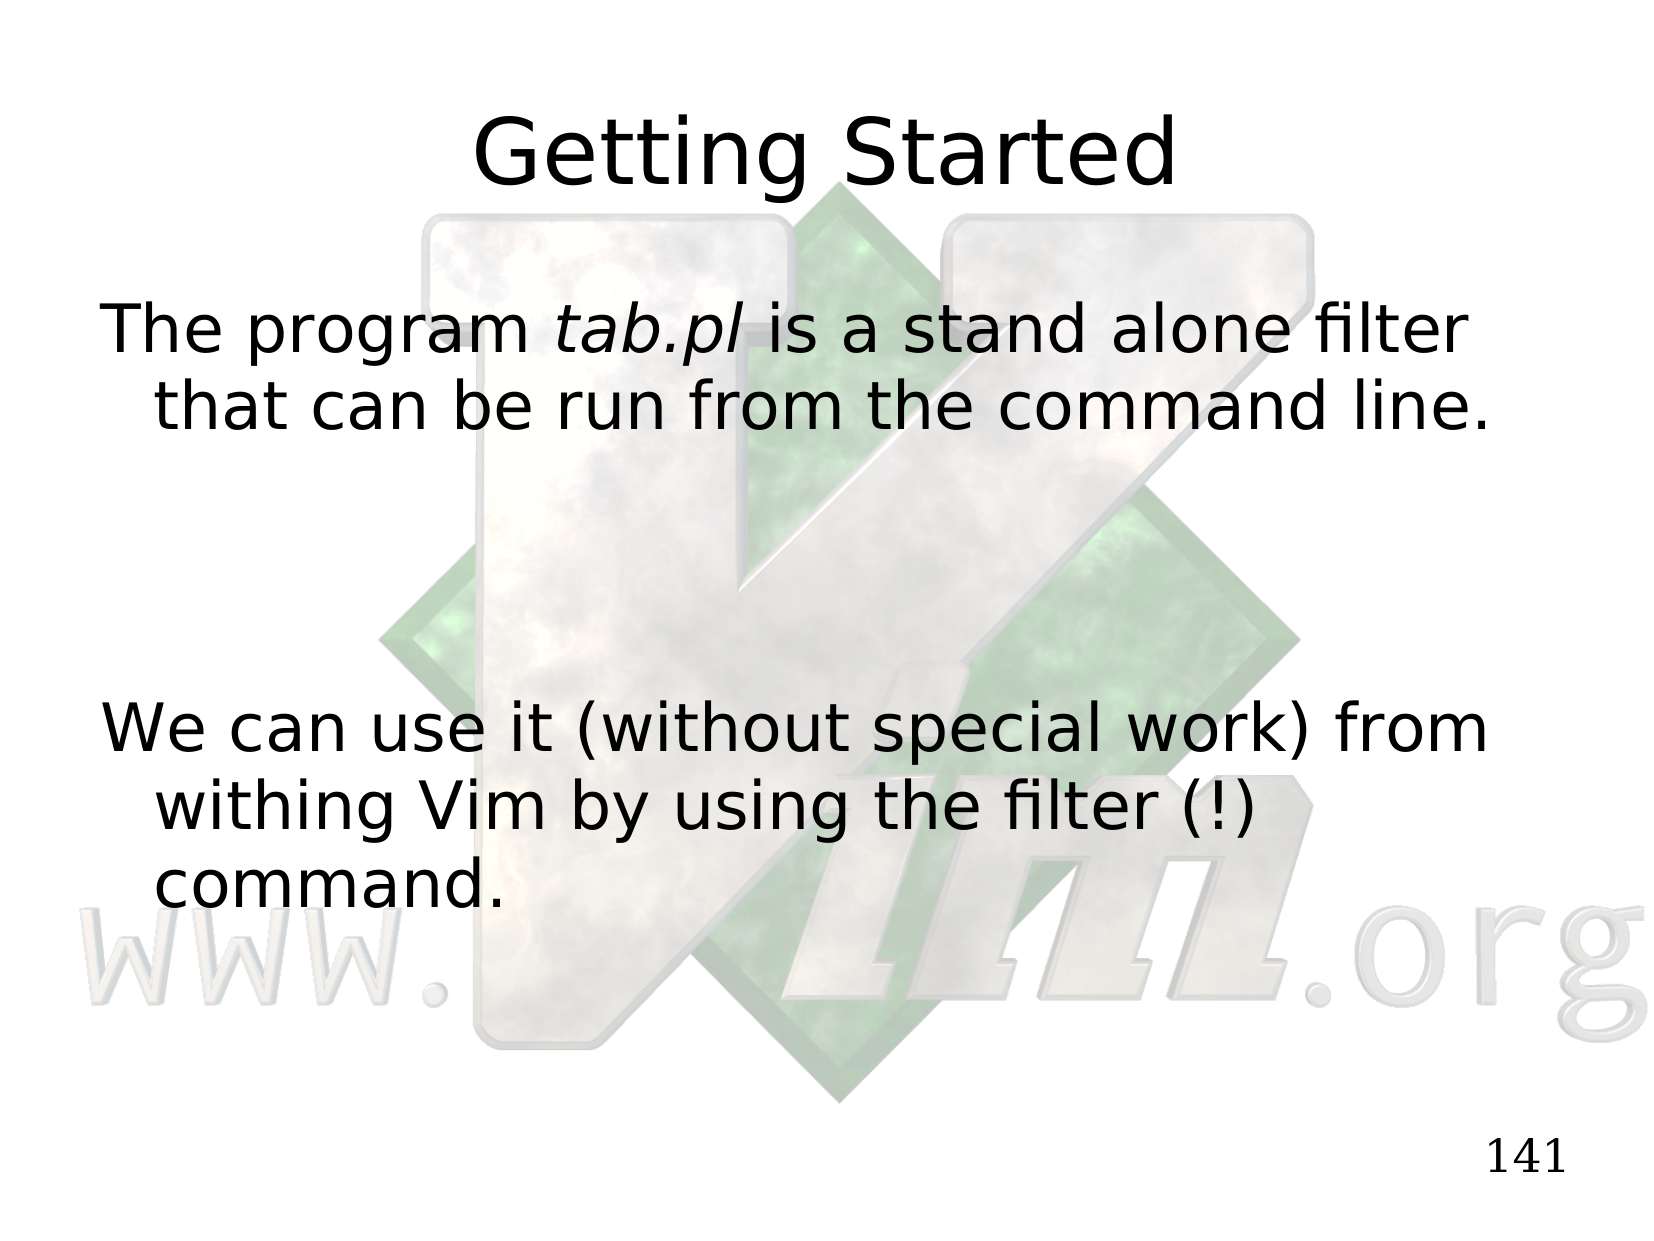

# Getting Started
The program tab.pl is a stand alone filter that can be run from the command line.
We can use it (without special work) from withing Vim by using the filter (!) command.
141